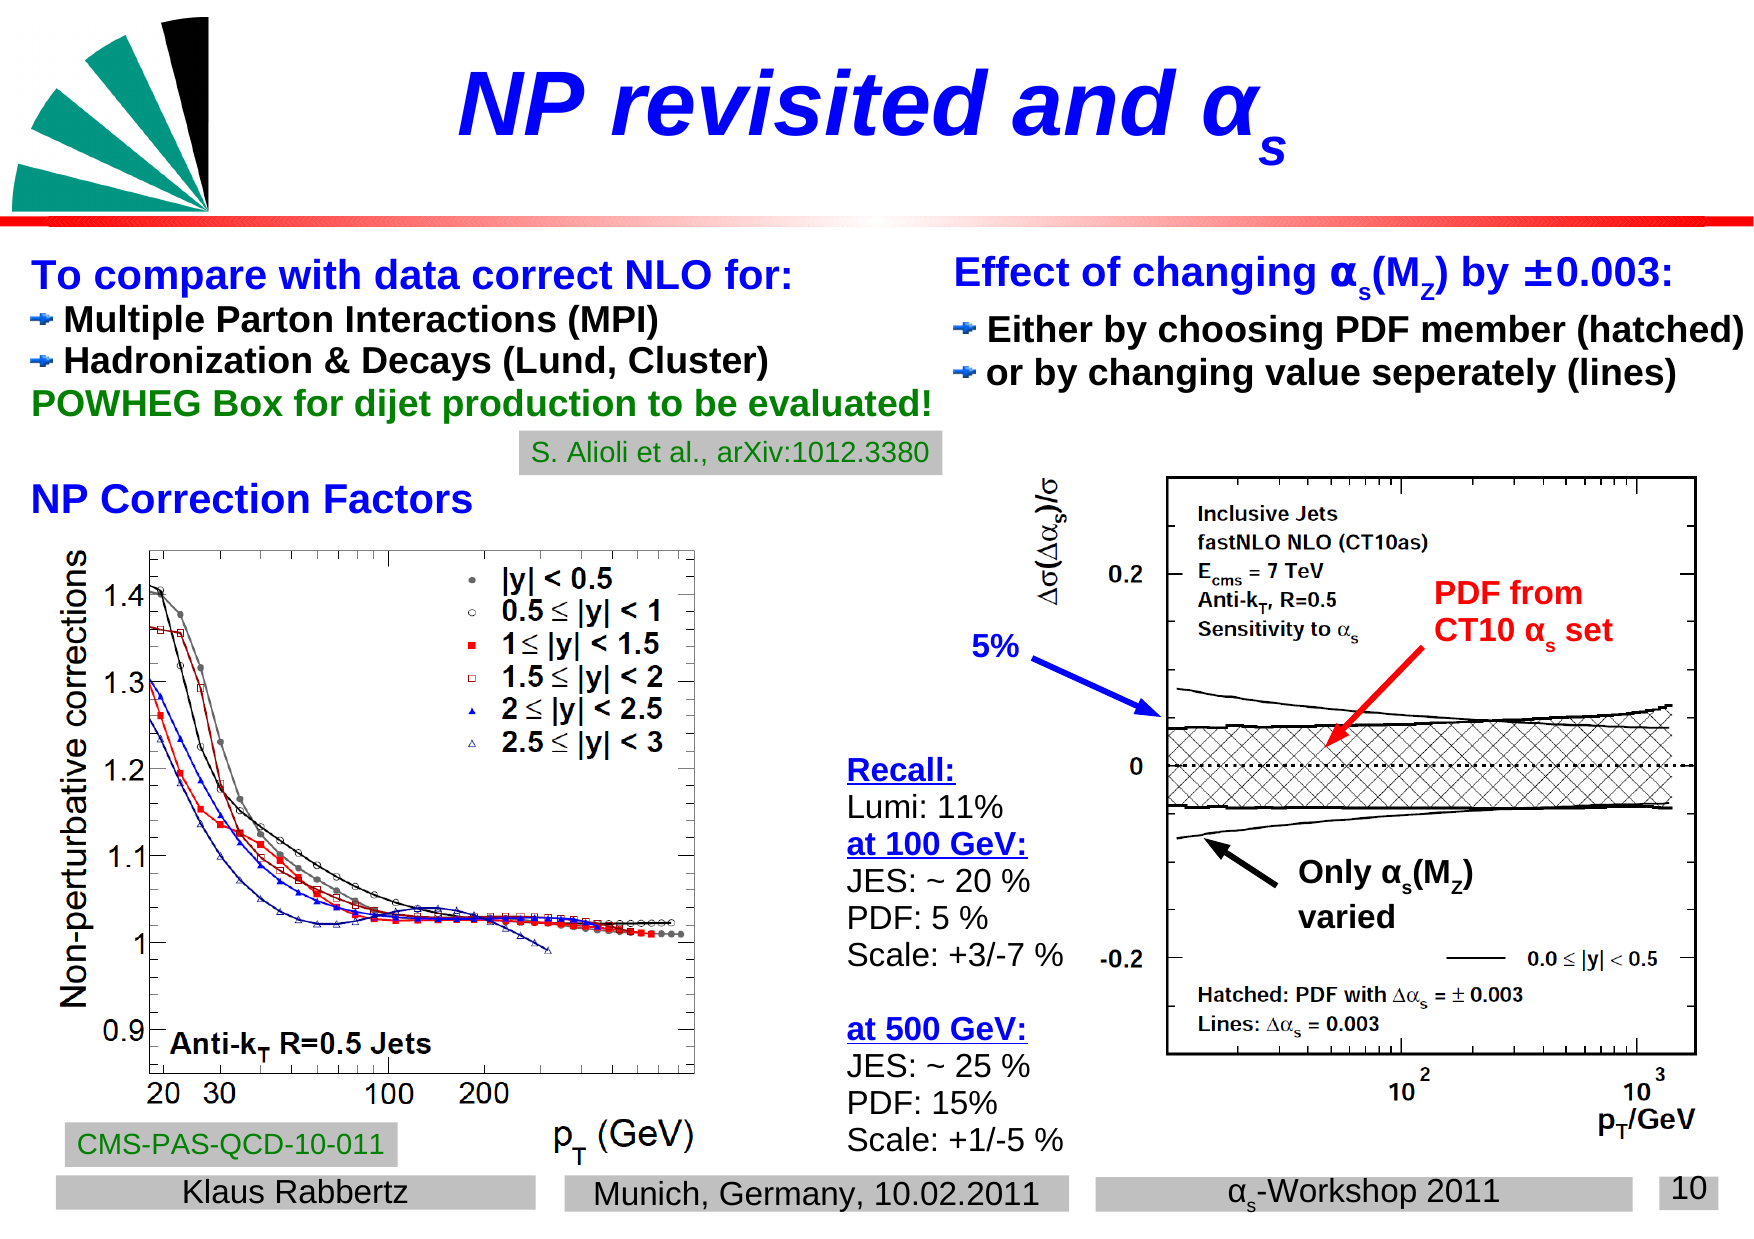

# NP revisited and αs
Effect of changing αs(MZ) by ±0.003:
 Either by choosing PDF member (hatched)
 or by changing value seperately (lines)
To compare with data correct NLO for:
 Multiple Parton Interactions (MPI)
 Hadronization & Decays (Lund, Cluster)
POWHEG Box for dijet production to be evaluated!
S. Alioli et al., arXiv:1012.3380
NP Correction Factors
PDF from
CT10 αs set
5%
Recall:
Lumi: 11%
at 100 GeV:
JES: ~ 20 %
PDF: 5 %
Scale: +3/-7 %
at 500 GeV:
JES: ~ 25 %
PDF: 15%
Scale: +1/-5 %
Only αs(MZ)
varied
CMS-PAS-QCD-10-011